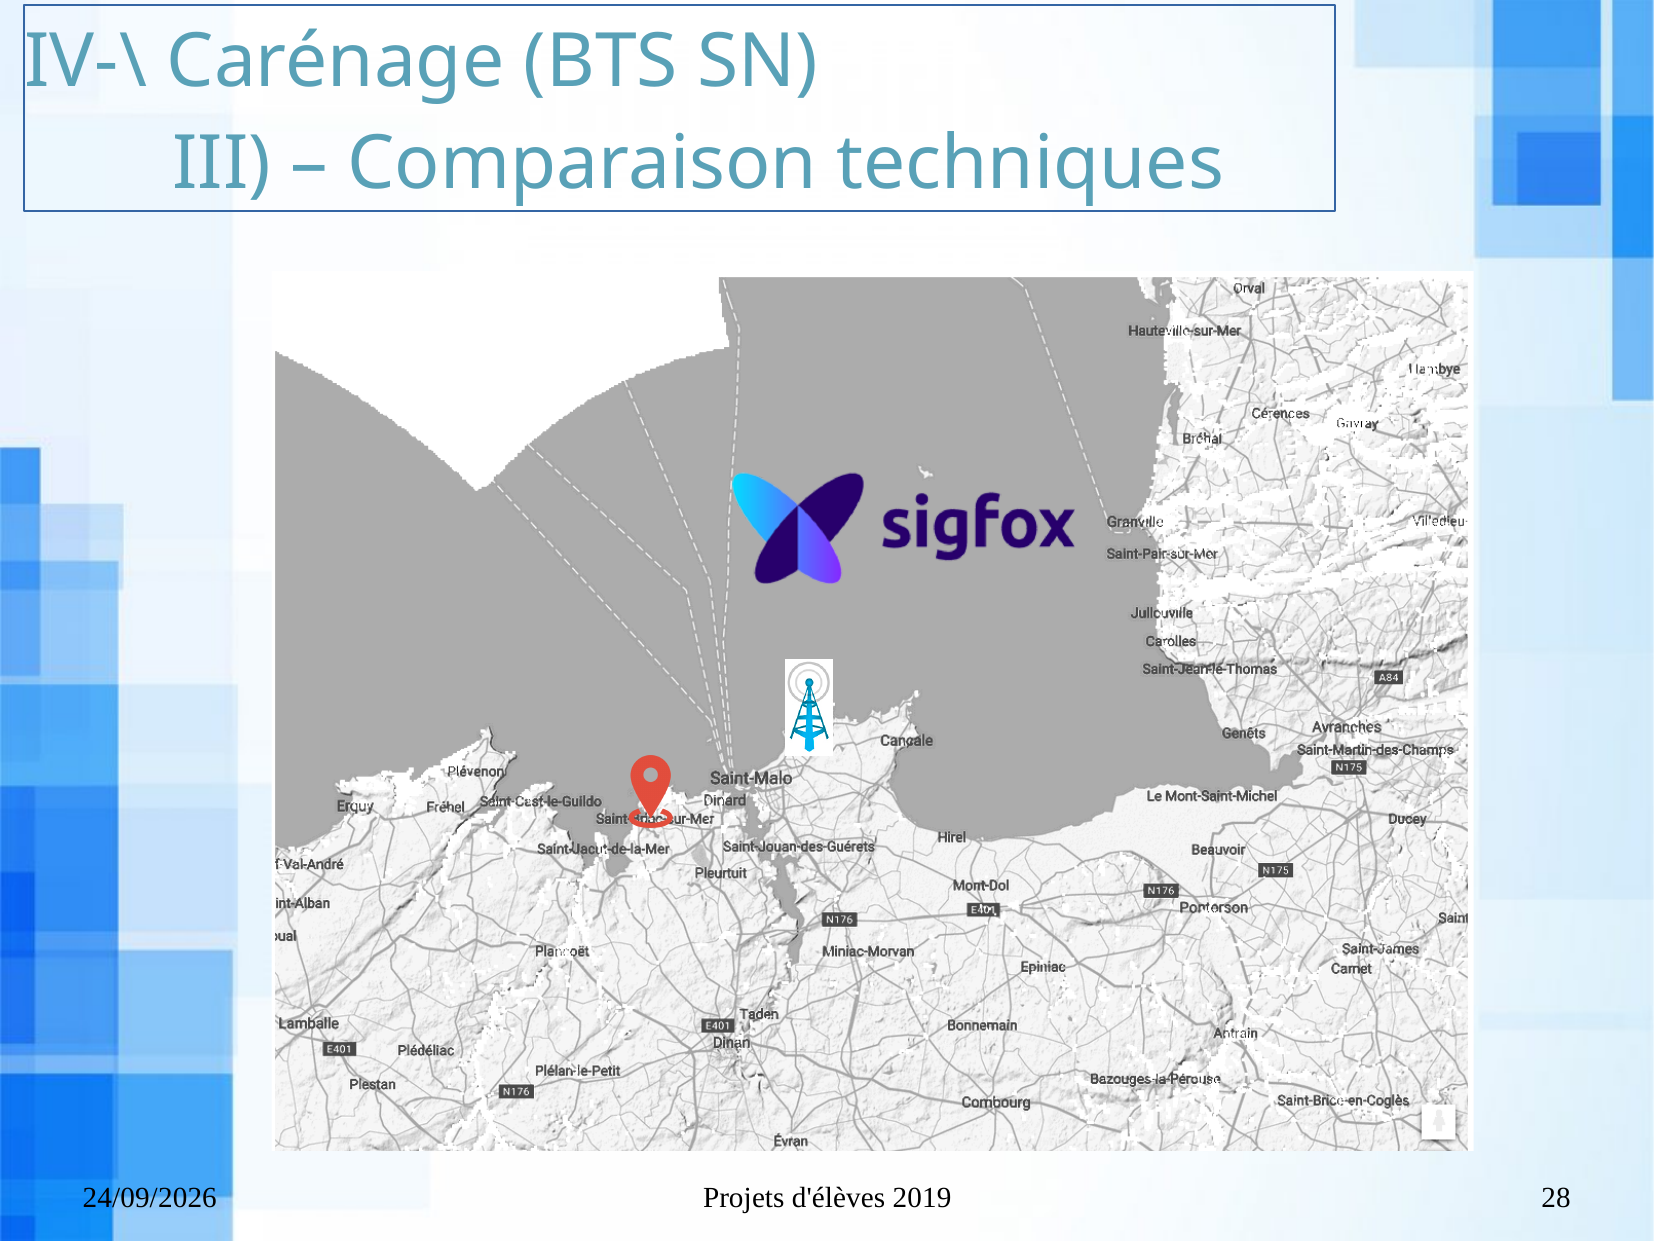

# IV-\ Carénage (BTS SN) III) – Comparaison techniques
Projets d'élèves 2019
28